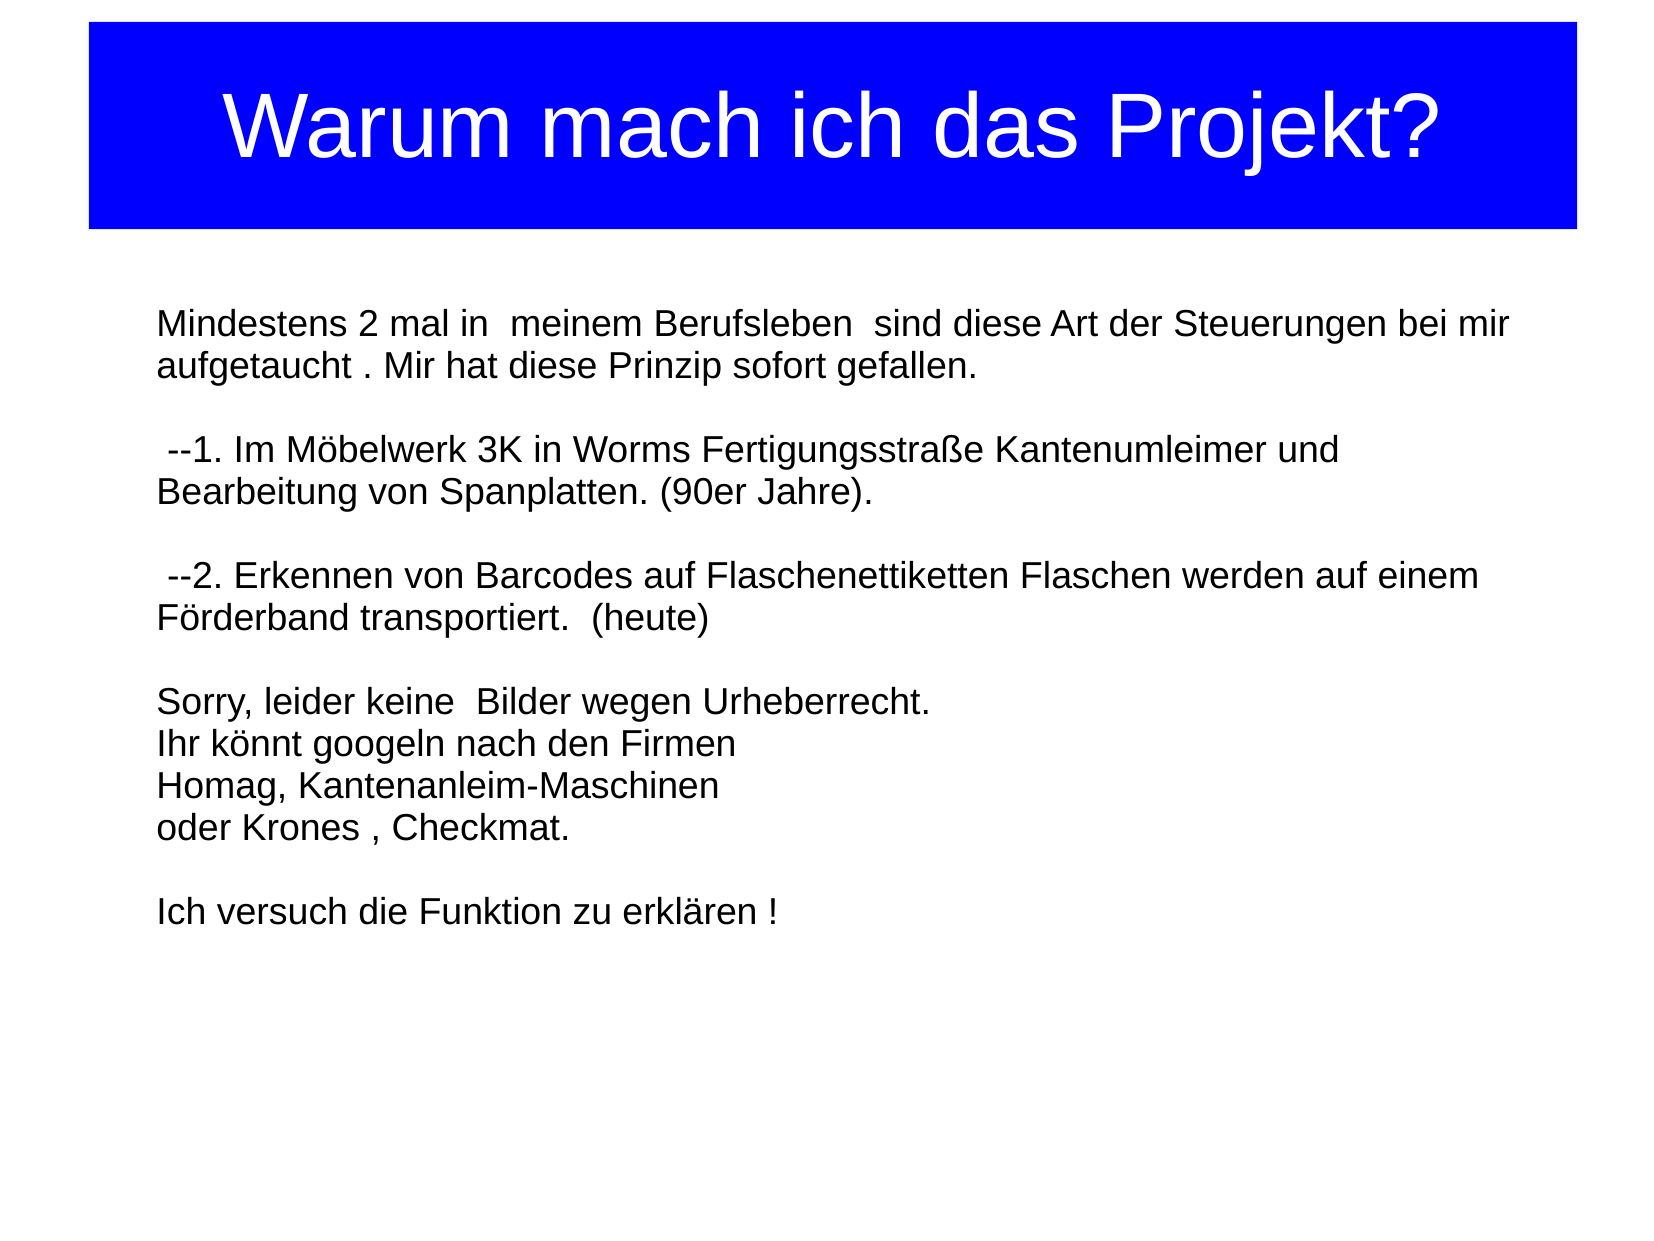

# Warum mach ich das Projekt?
Mindestens 2 mal in meinem Berufsleben sind diese Art der Steuerungen bei mir aufgetaucht . Mir hat diese Prinzip sofort gefallen.
 --1. Im Möbelwerk 3K in Worms Fertigungsstraße Kantenumleimer und Bearbeitung von Spanplatten. (90er Jahre).
 --2. Erkennen von Barcodes auf Flaschenettiketten Flaschen werden auf einem Förderband transportiert. (heute)
Sorry, leider keine Bilder wegen Urheberrecht.
Ihr könnt googeln nach den Firmen
Homag, Kantenanleim-Maschinen
oder Krones , Checkmat.
Ich versuch die Funktion zu erklären !